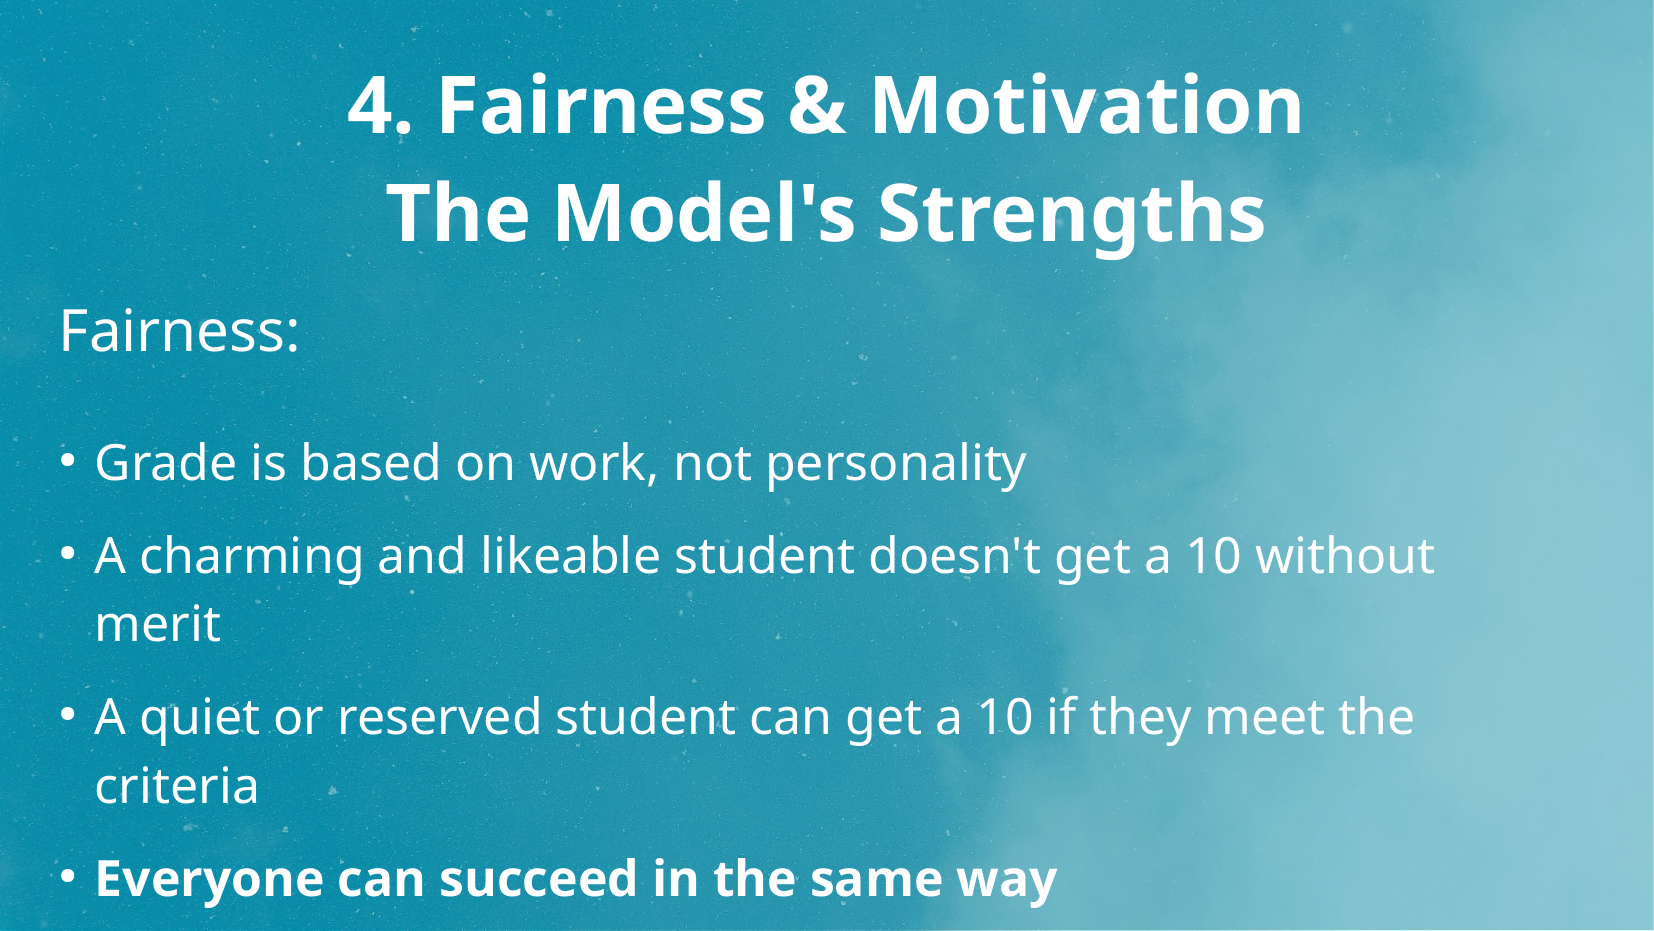

# 4. Fairness & Motivation The Model's Strengths
Fairness:
Grade is based on work, not personality
A charming and likeable student doesn't get a 10 without merit
A quiet or reserved student can get a 10 if they meet the criteria
Everyone can succeed in the same way